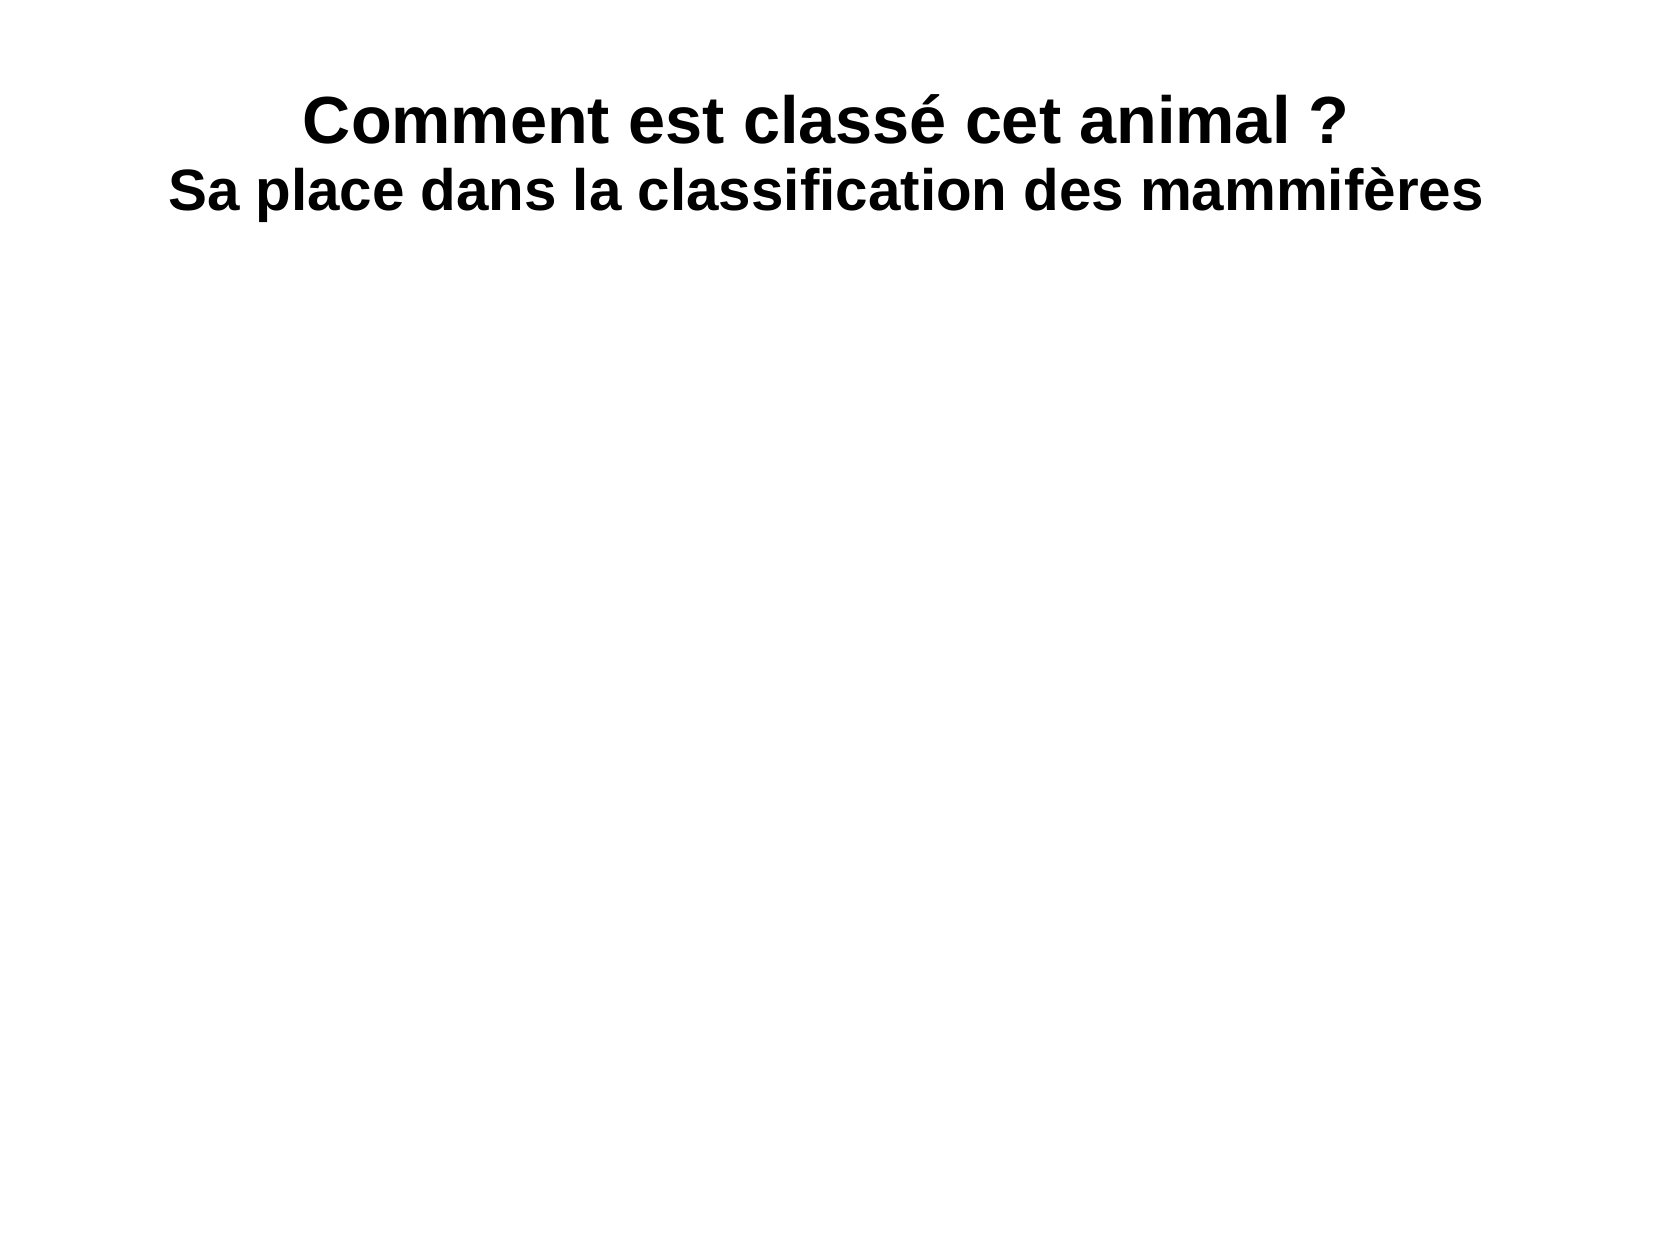

# Comment est classé cet animal ? Sa place dans la classification des mammifères